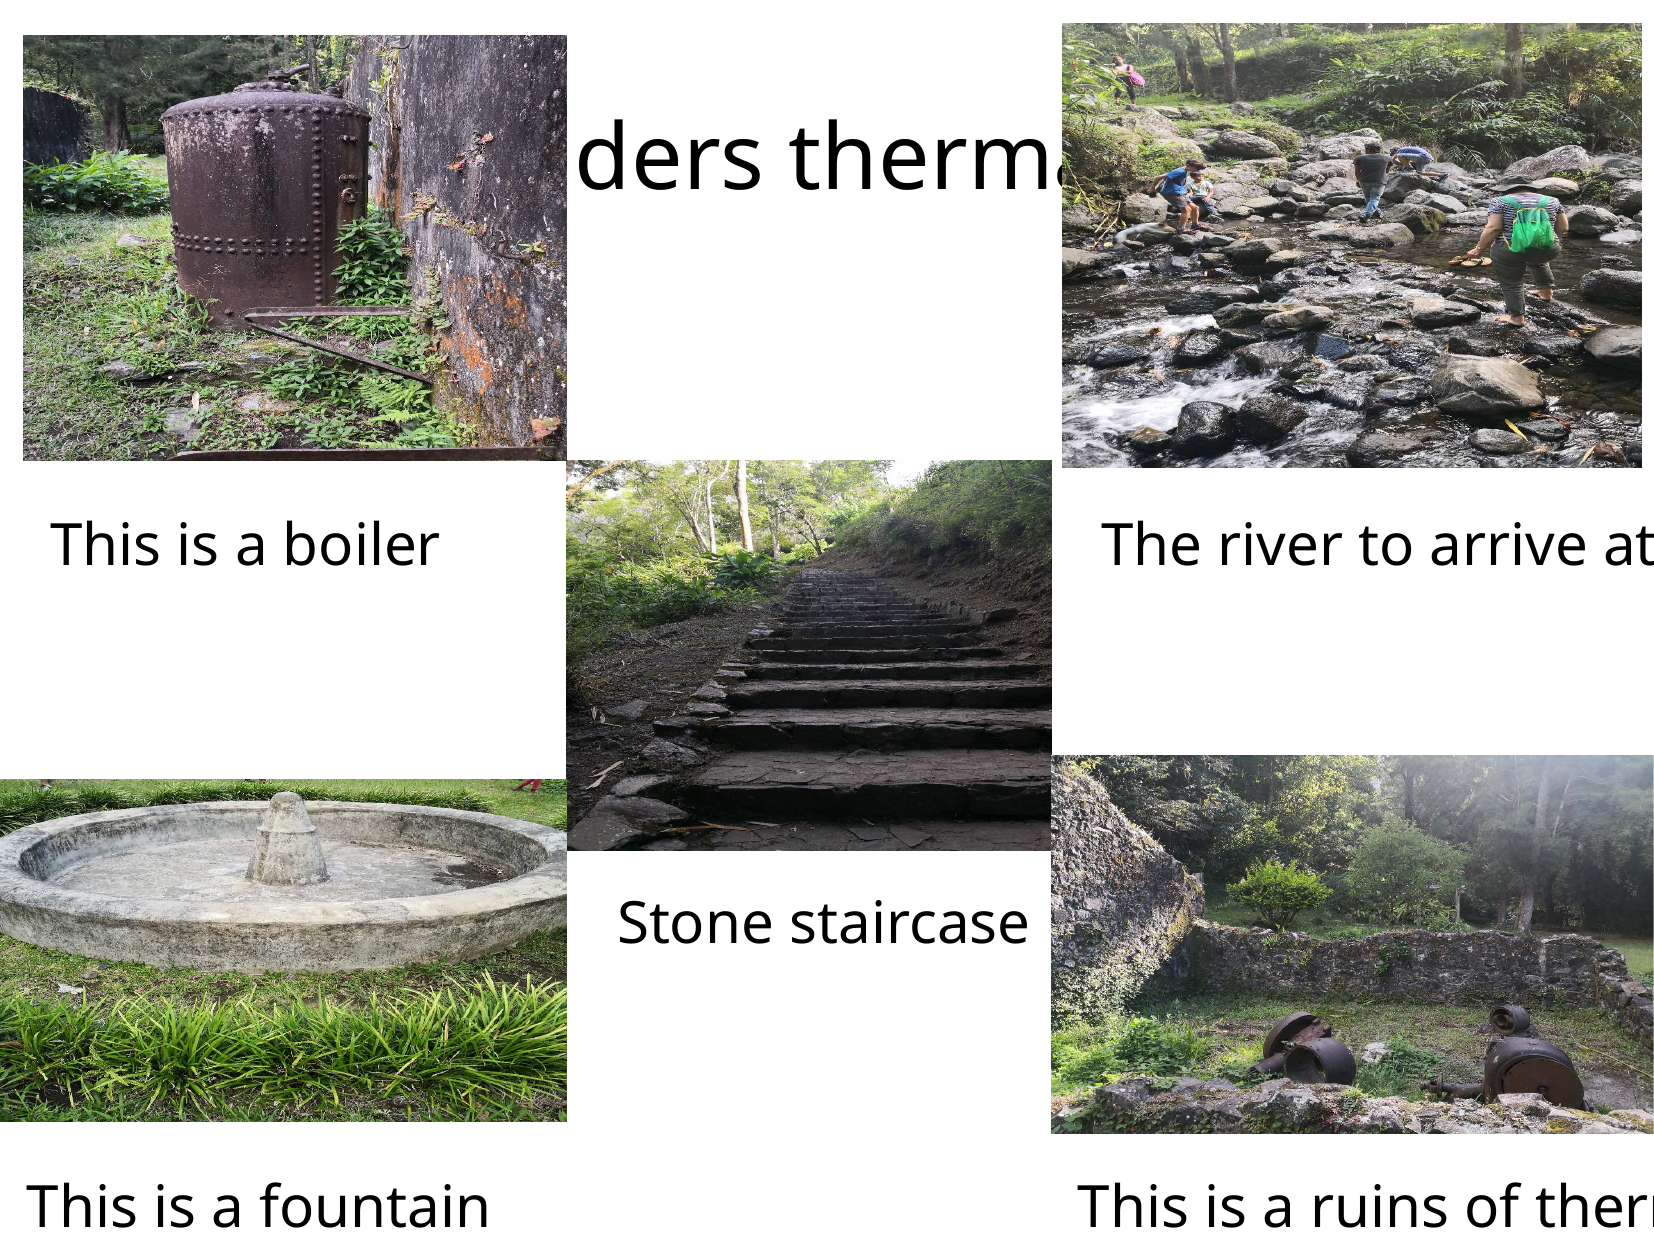

# Olders thermals
This is a boiler
The river to arrive at thermals
Stone staircase
This is a fountain
This is a ruins of thermals